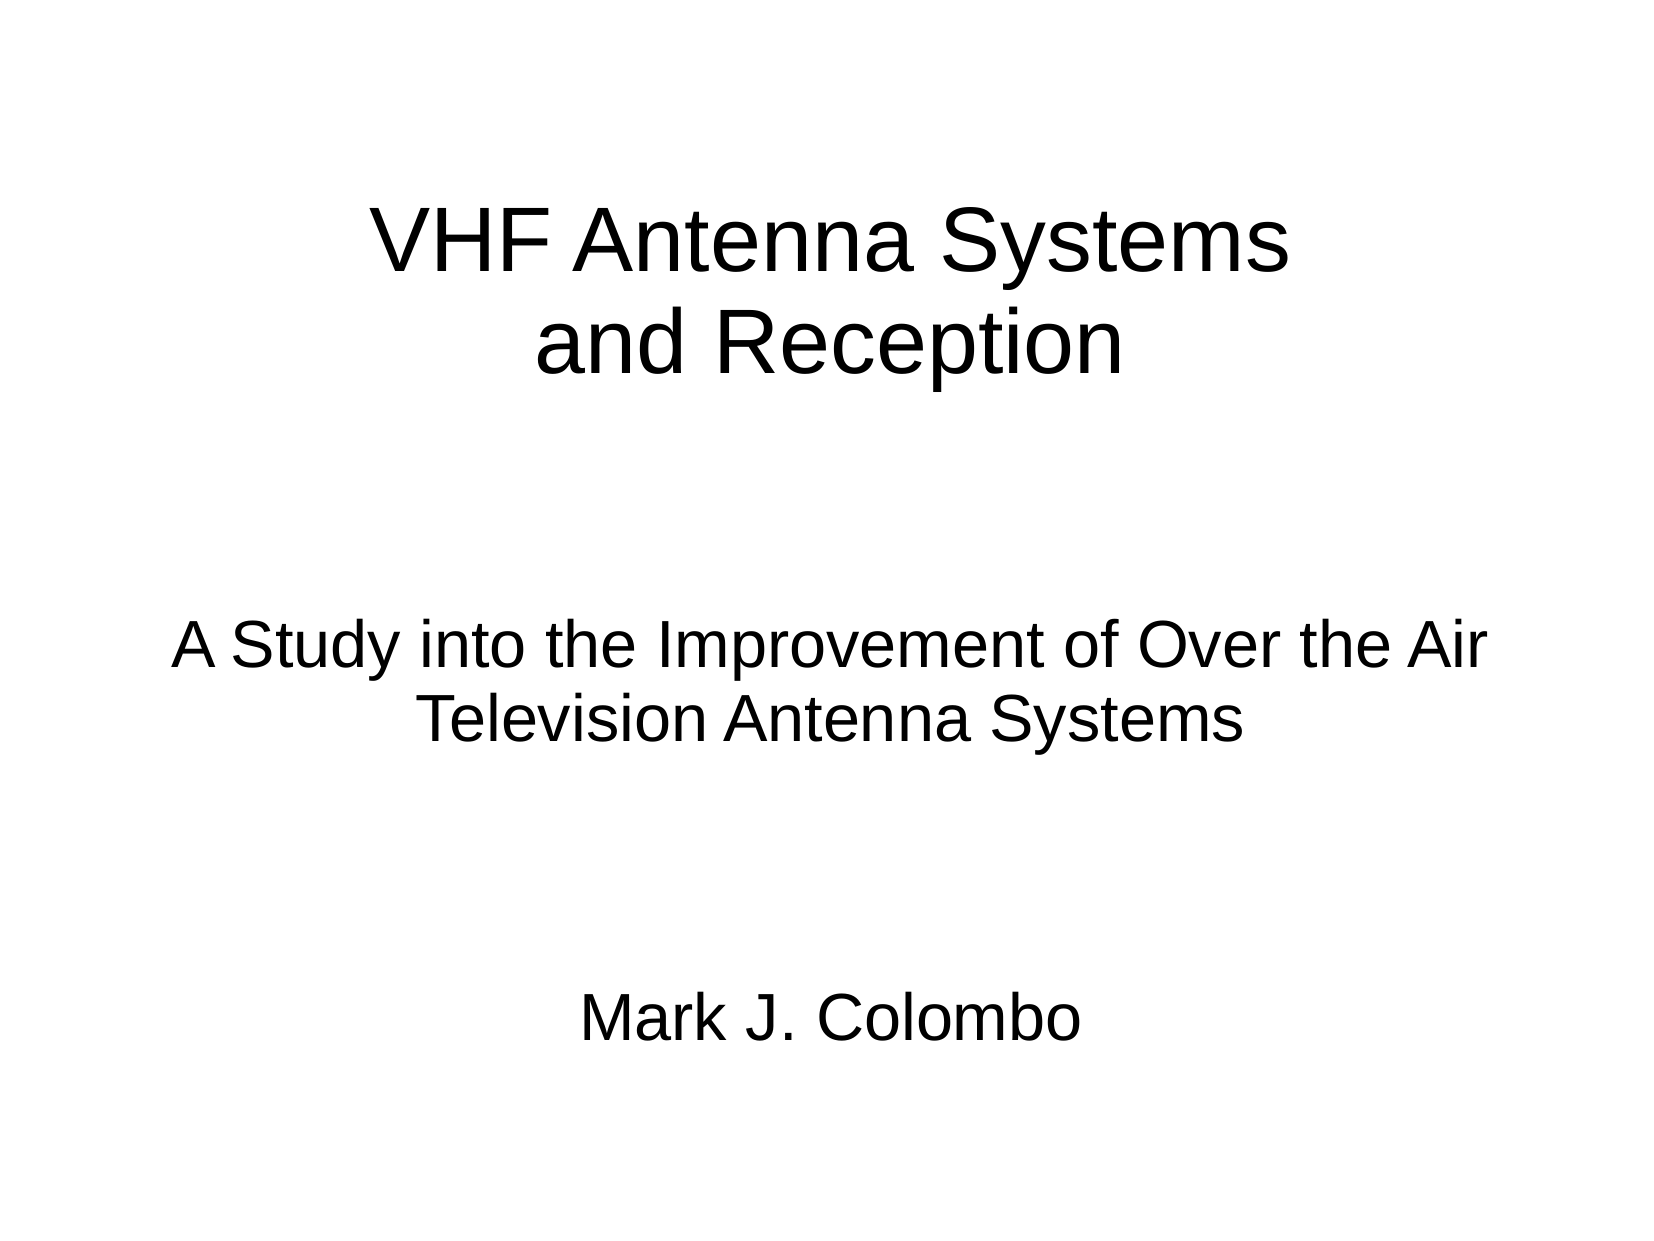

# VHF Antenna Systems and Reception
A Study into the Improvement of Over the Air Television Antenna Systems
Mark J. Colombo